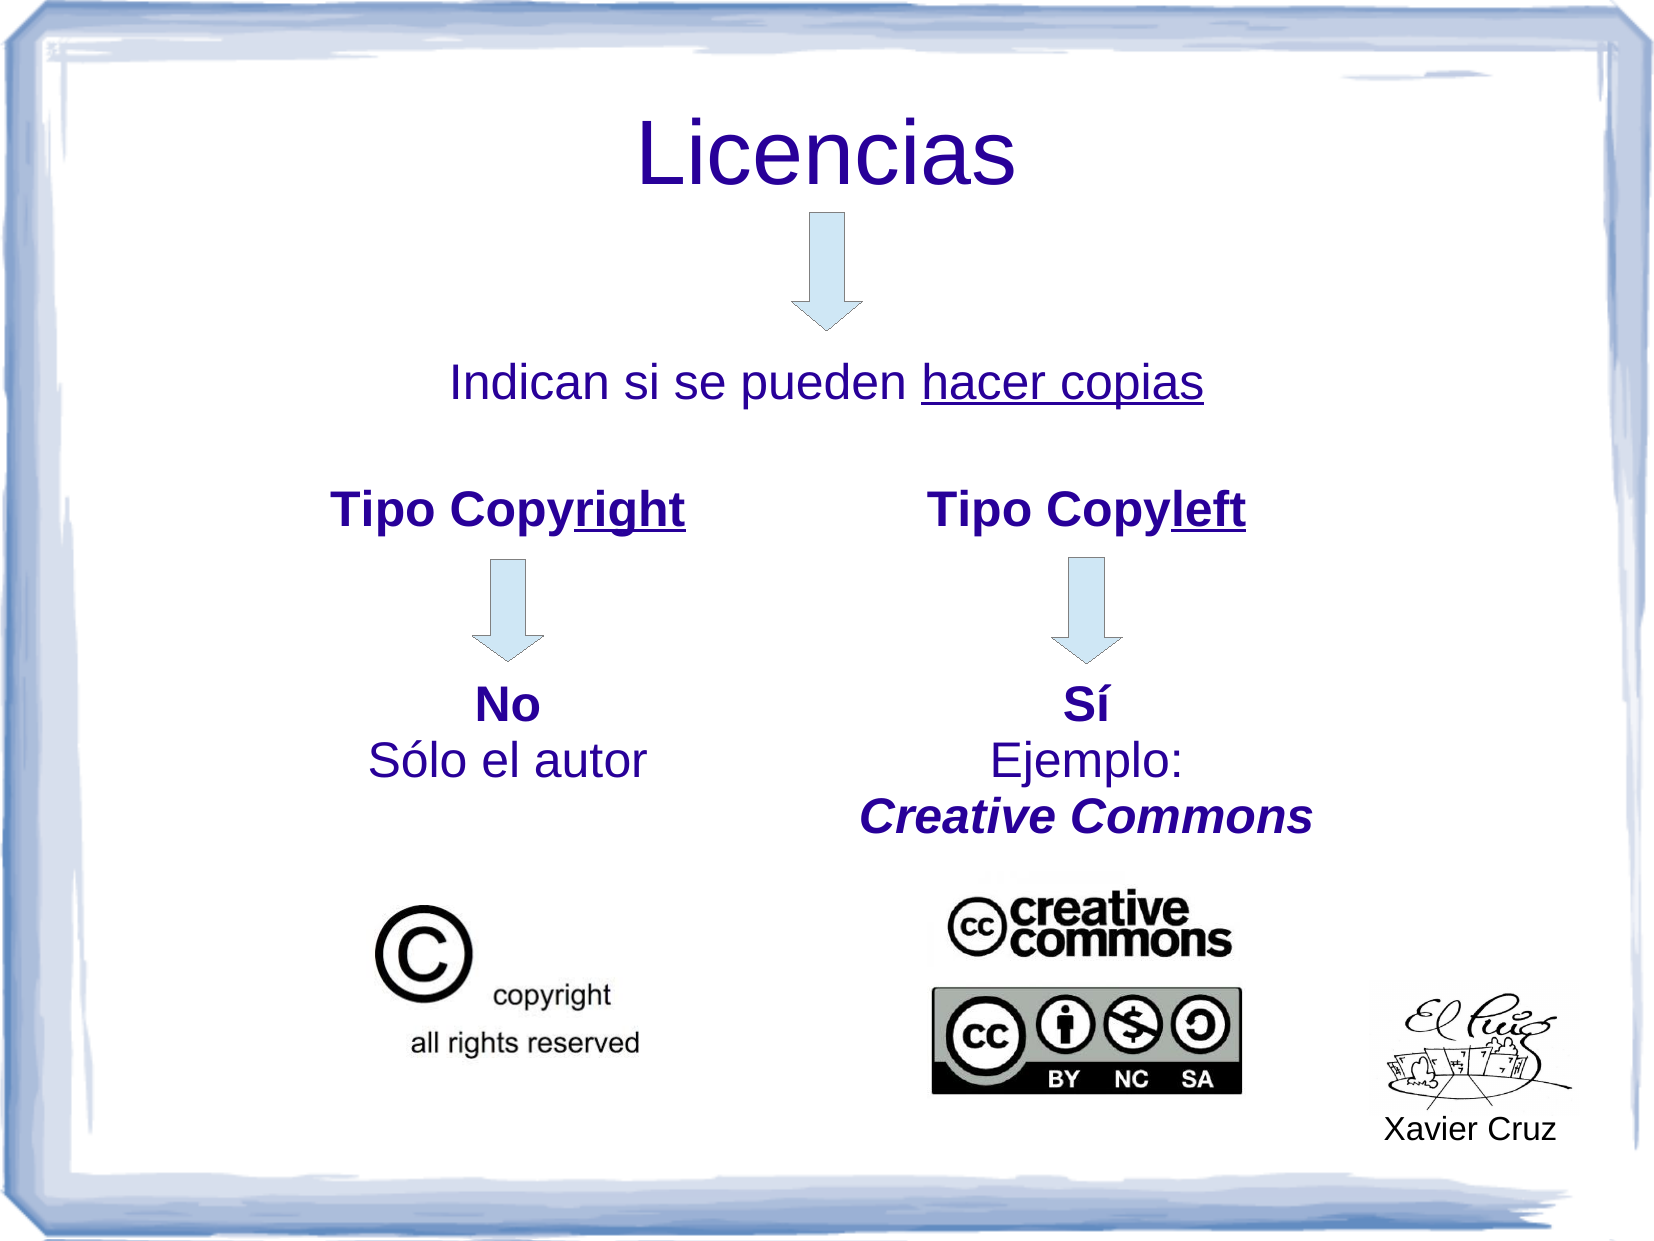

# Licencias
Indican si se pueden hacer copias
Tipo Copyright
Tipo Copyleft
No
Sólo el autor
Sí
Ejemplo:
Creative Commons